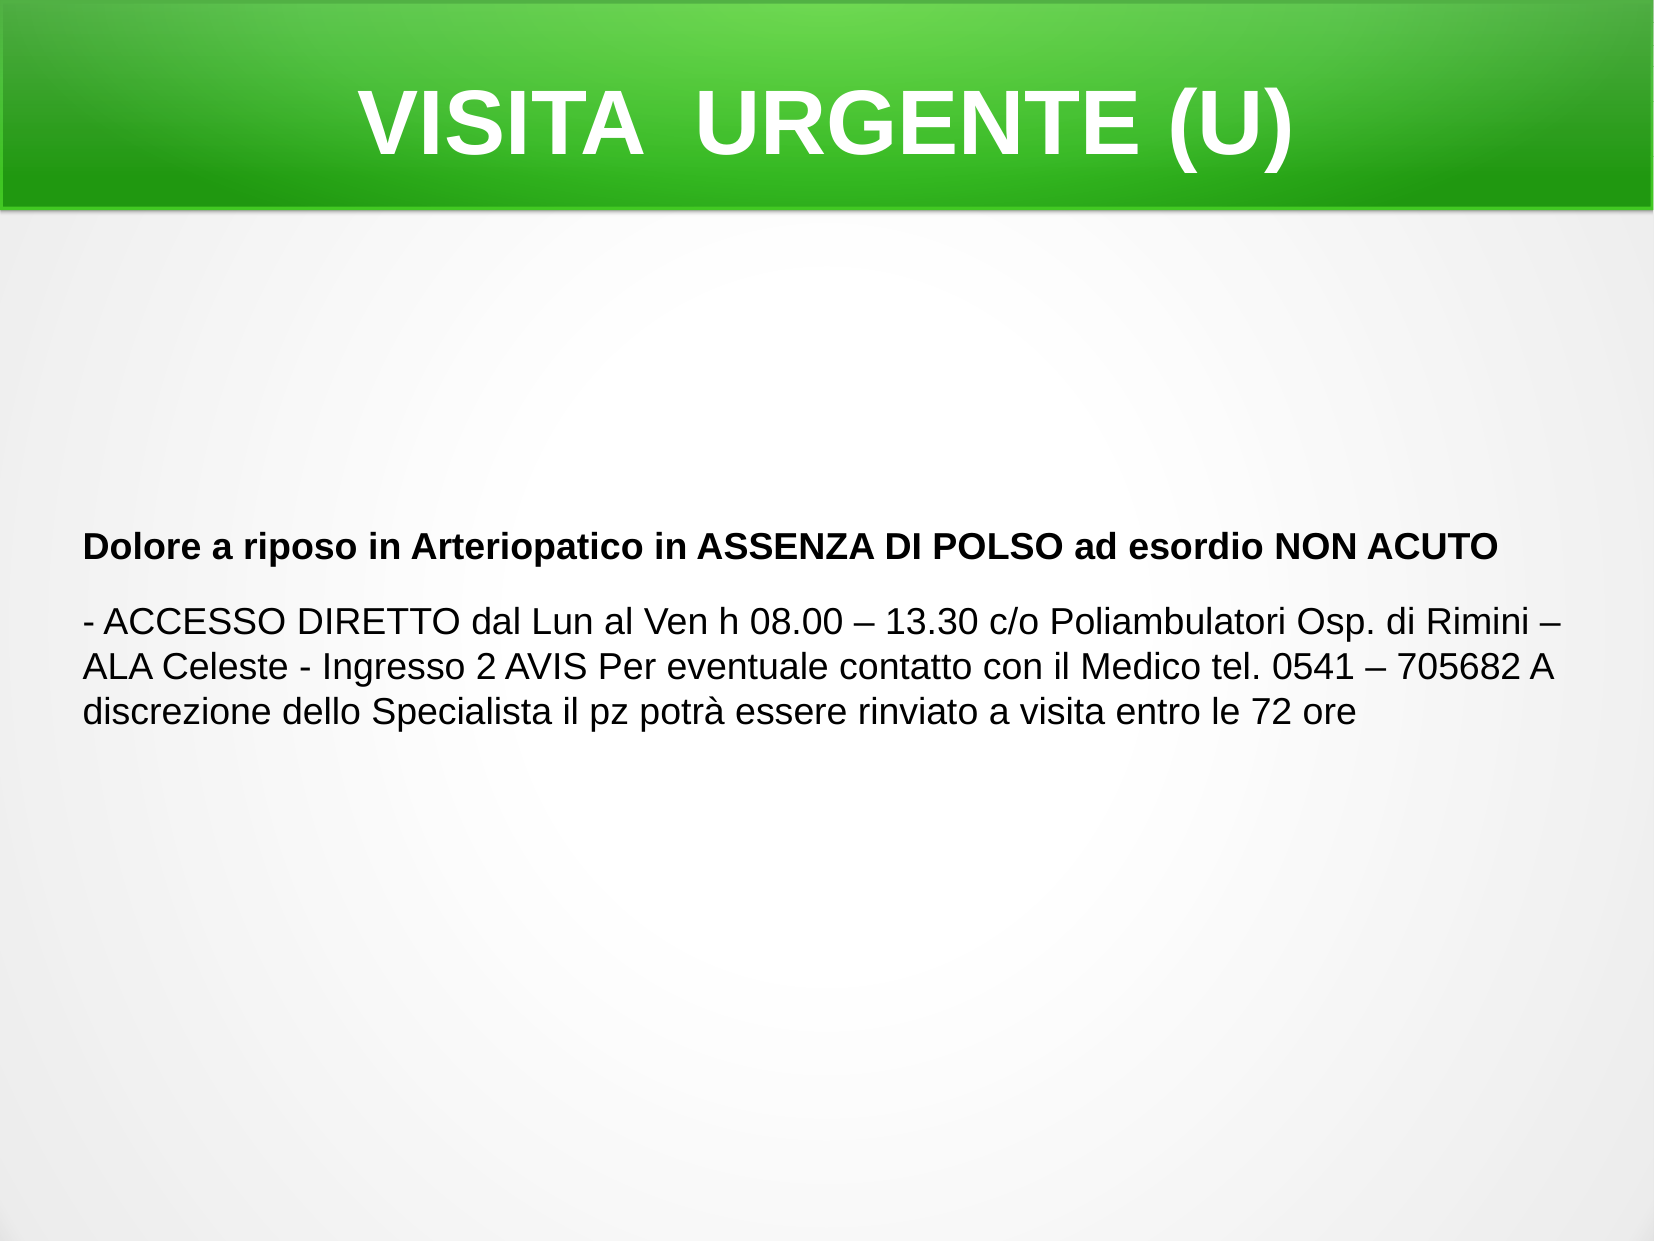

# VISITA URGENTE (U)
Dolore a riposo in Arteriopatico in ASSENZA DI POLSO ad esordio NON ACUTO
- ACCESSO DIRETTO dal Lun al Ven h 08.00 – 13.30 c/o Poliambulatori Osp. di Rimini – ALA Celeste - Ingresso 2 AVIS Per eventuale contatto con il Medico tel. 0541 – 705682 A discrezione dello Specialista il pz potrà essere rinviato a visita entro le 72 ore